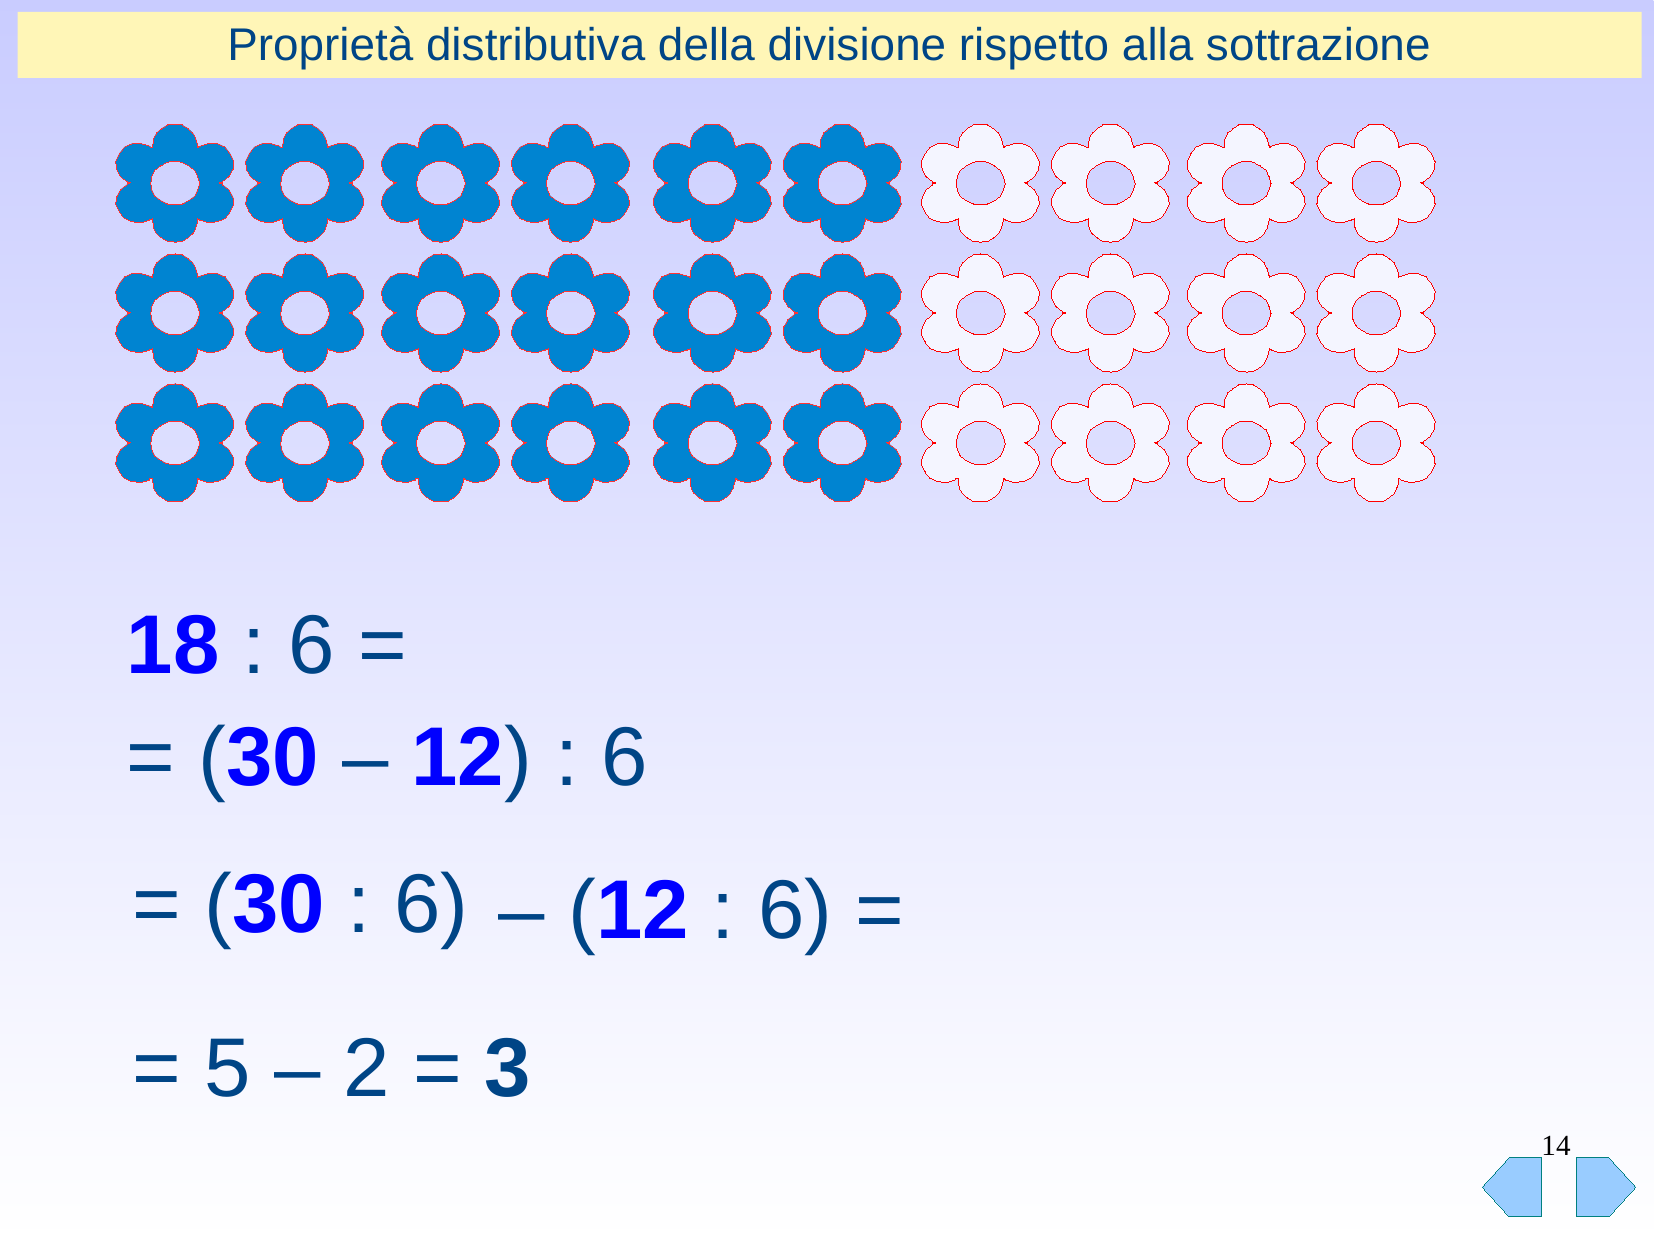

Proprietà distributiva della divisione rispetto alla sottrazione
18 : 6 =
= (30 – 12) : 6
= (30 : 6)
– (12 : 6) =
= 5 – 2 = 3
14